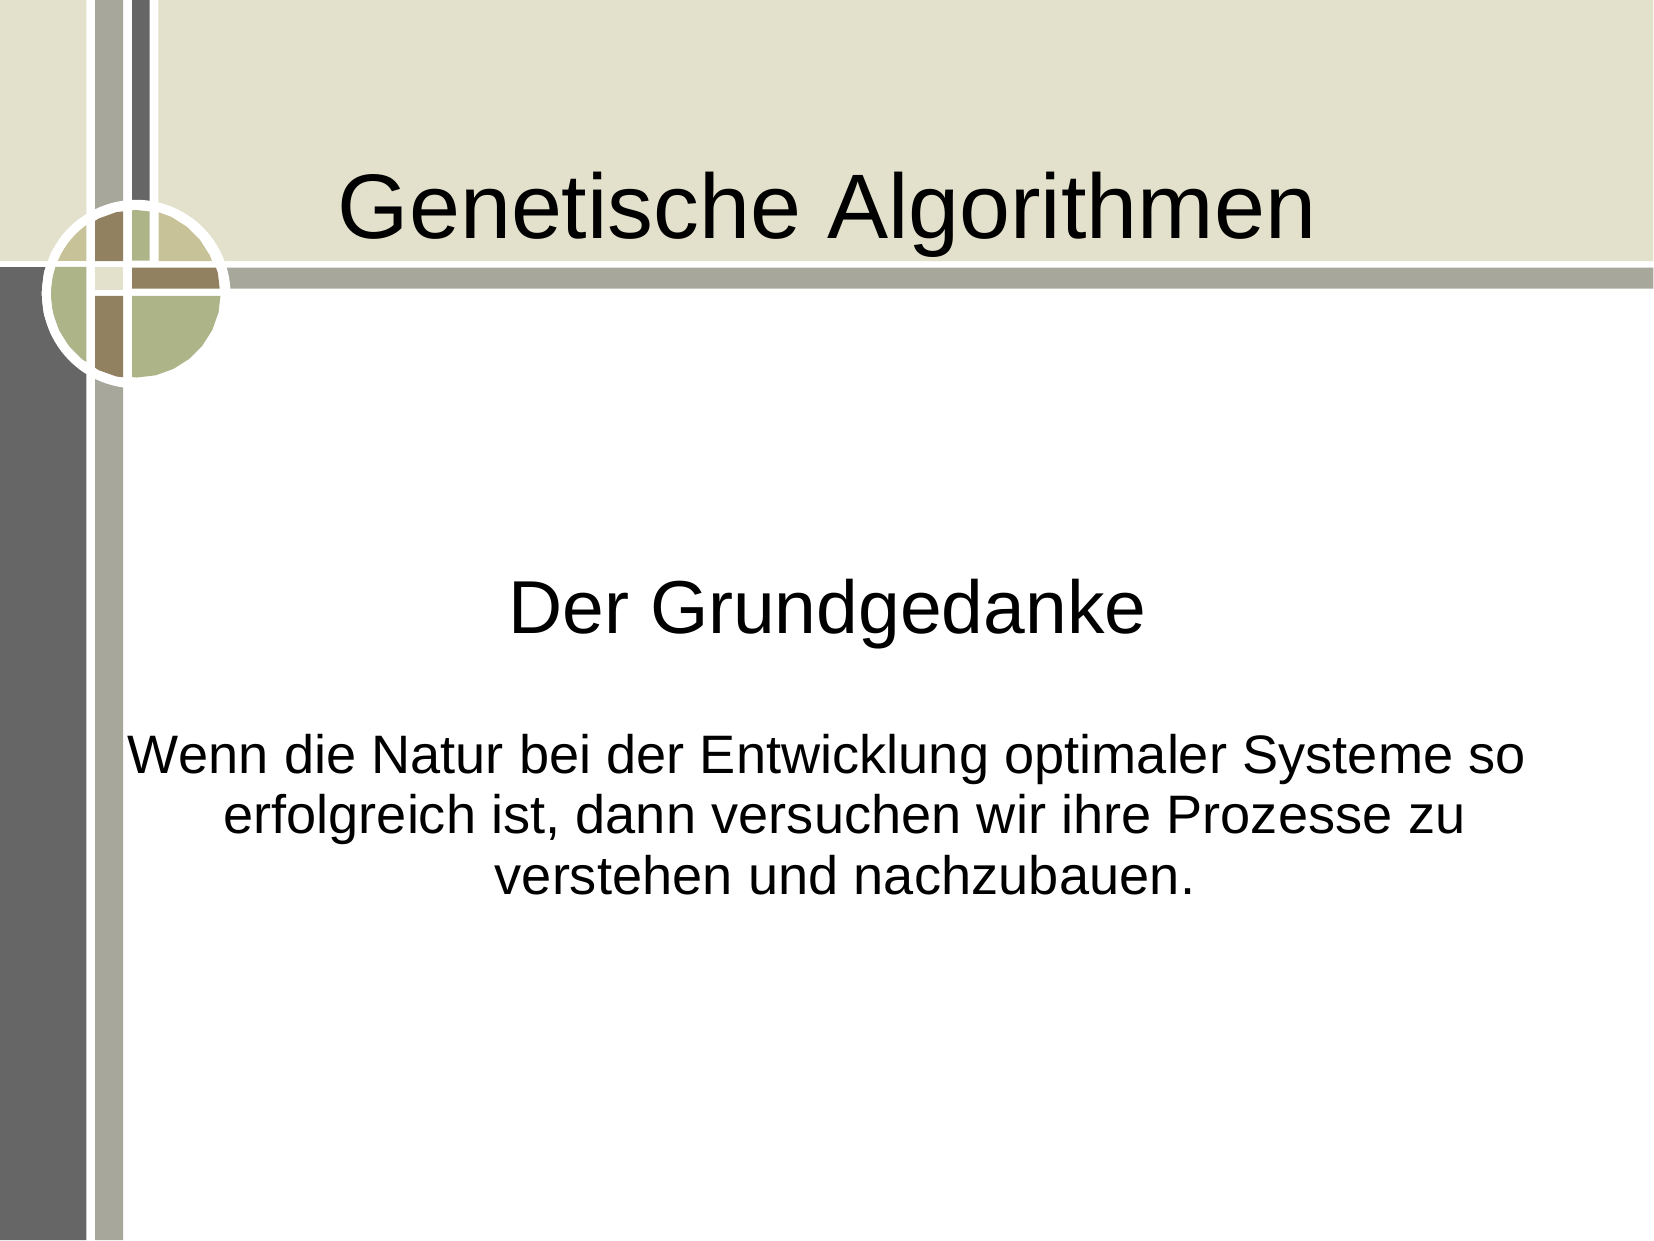

# Genetische Algorithmen
Der Grundgedanke
Wenn die Natur bei der Entwicklung optimaler Systeme so erfolgreich ist, dann versuchen wir ihre Prozesse zu verstehen und nachzubauen.